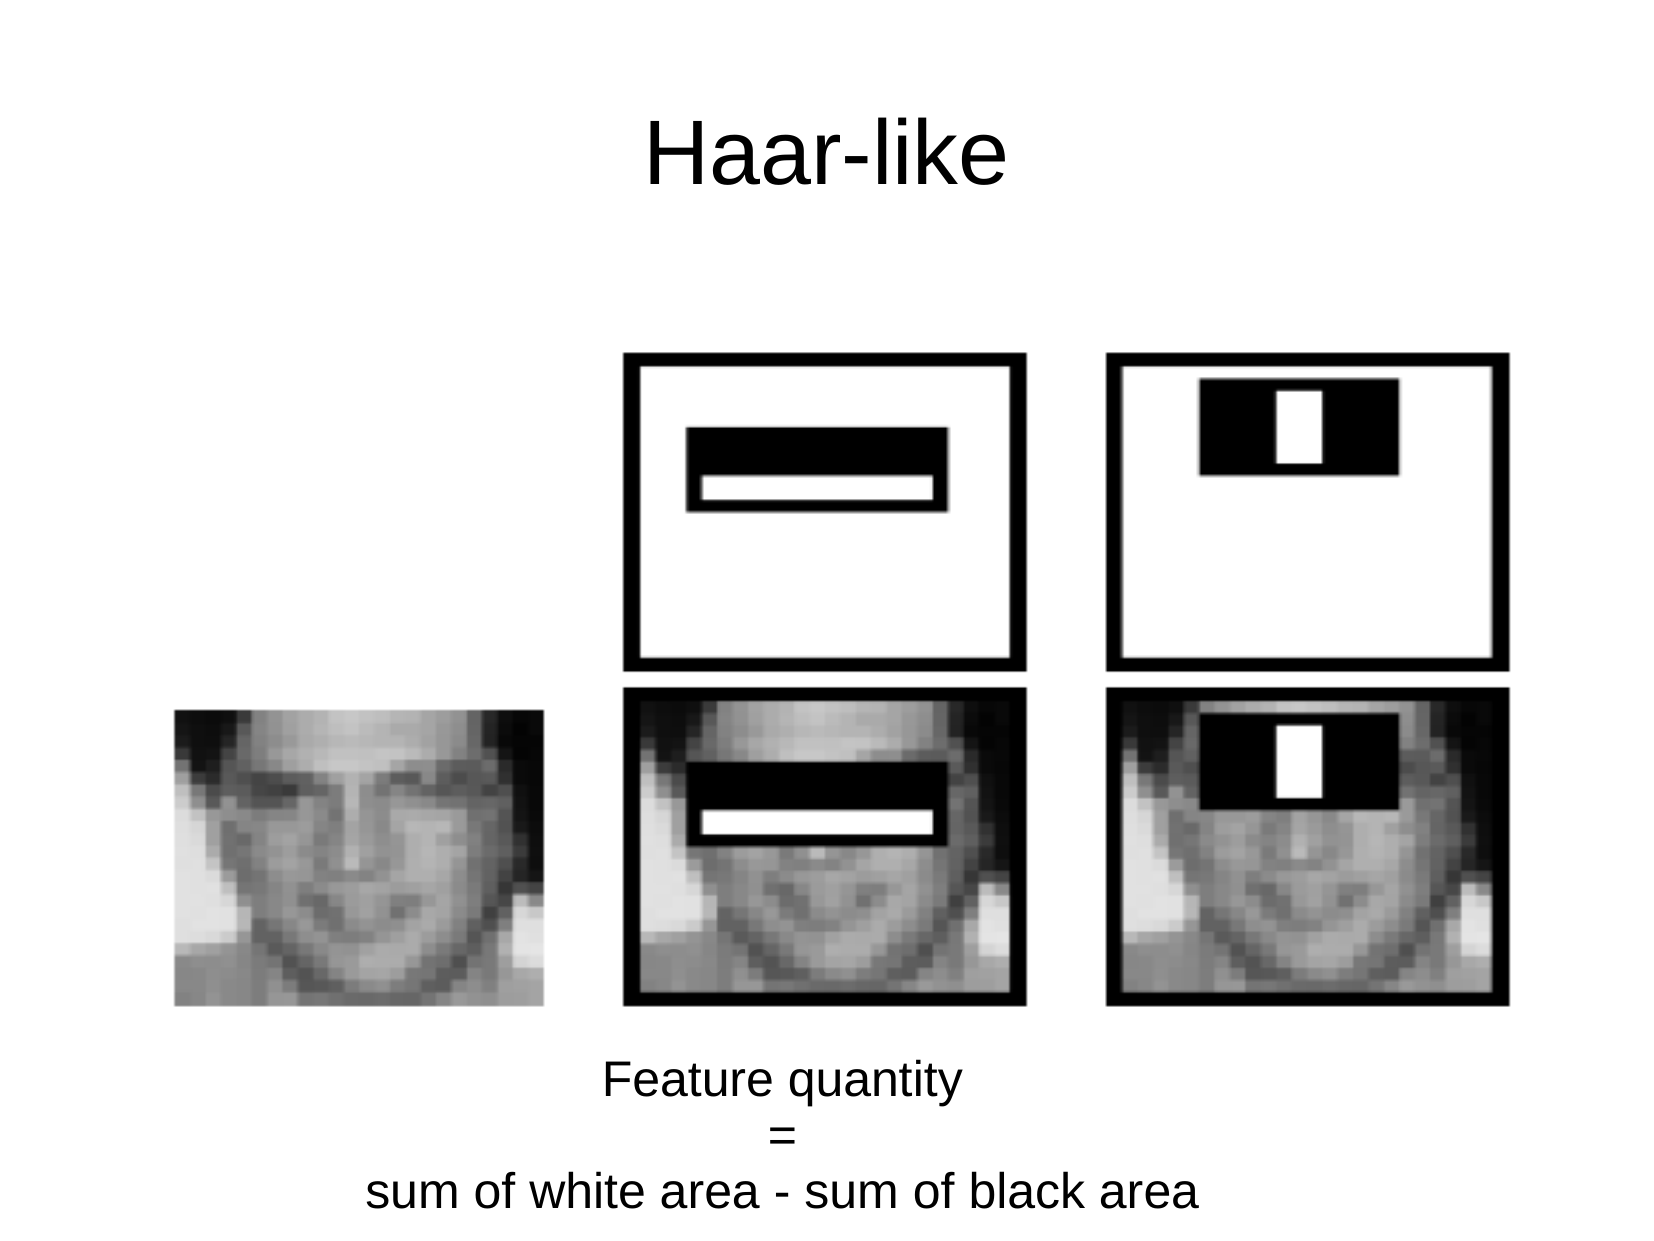

# Haar-like
Feature quantity
=
sum of white area - sum of black area